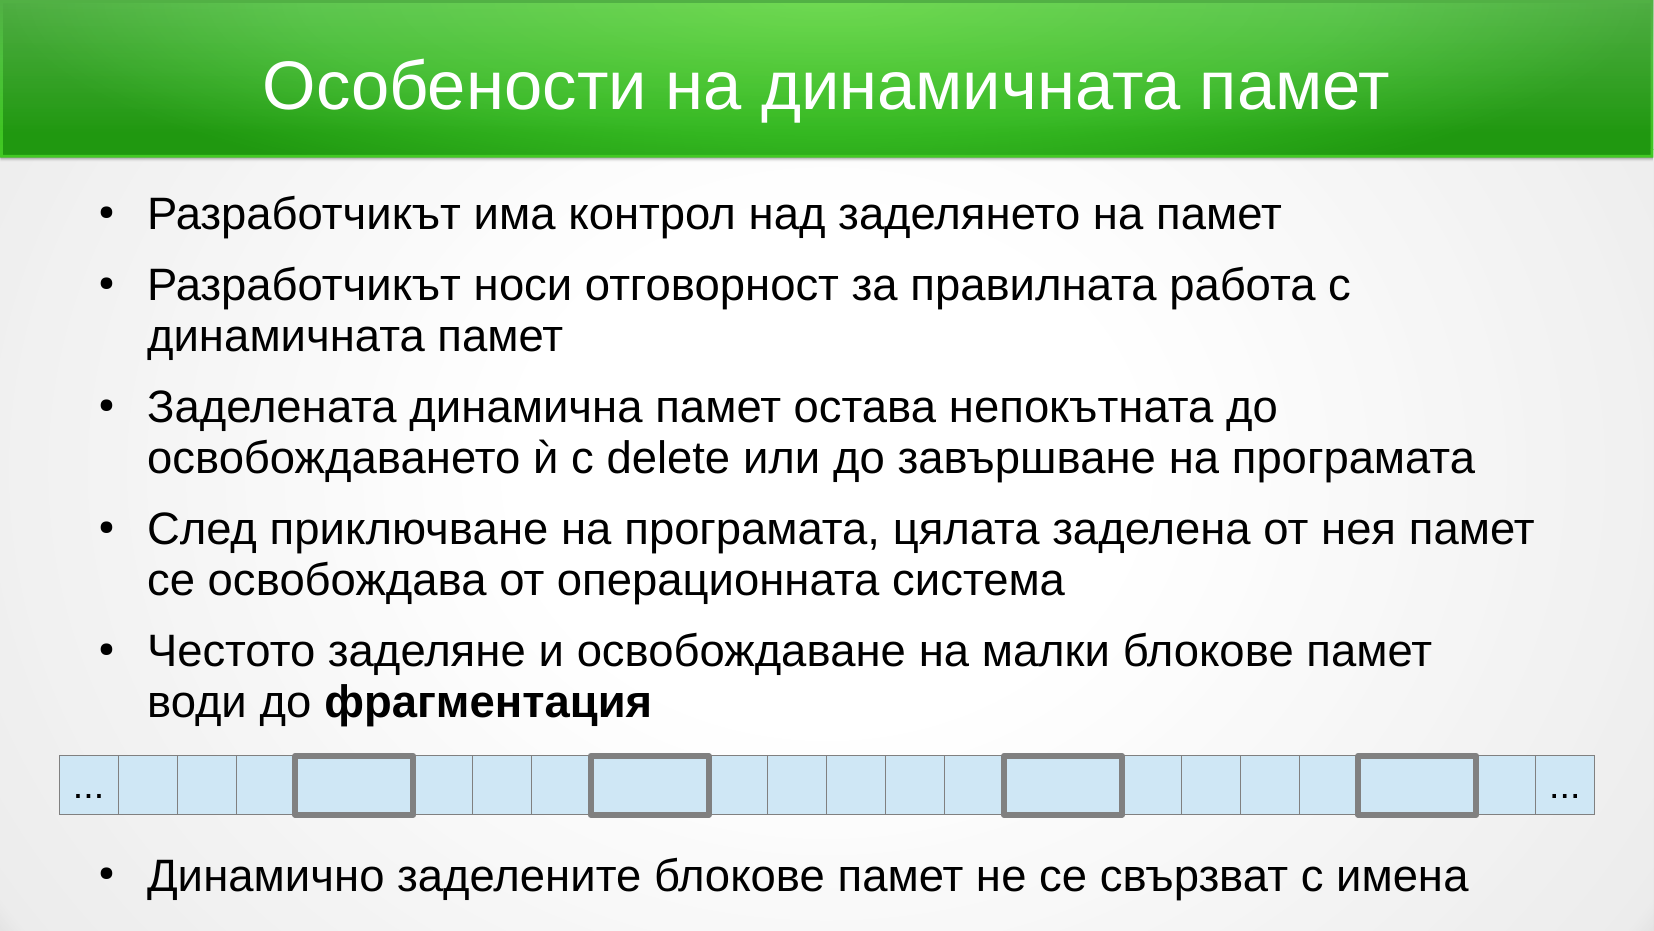

# Особености на динамичната памет
Разработчикът има контрол над заделянето на памет
Разработчикът носи отговорност за правилната работа с динамичната памет
Заделената динамична памет остава непокътната до освобождаването ѝ с delete или до завършване на програмата
След приключване на програмата, цялата заделена от нея памет се освобождава от операционната система
Честото заделяне и освобождаване на малки блокове памет води до фрагментация
Динамично заделените блокове памет не се свързват с имена
...
...